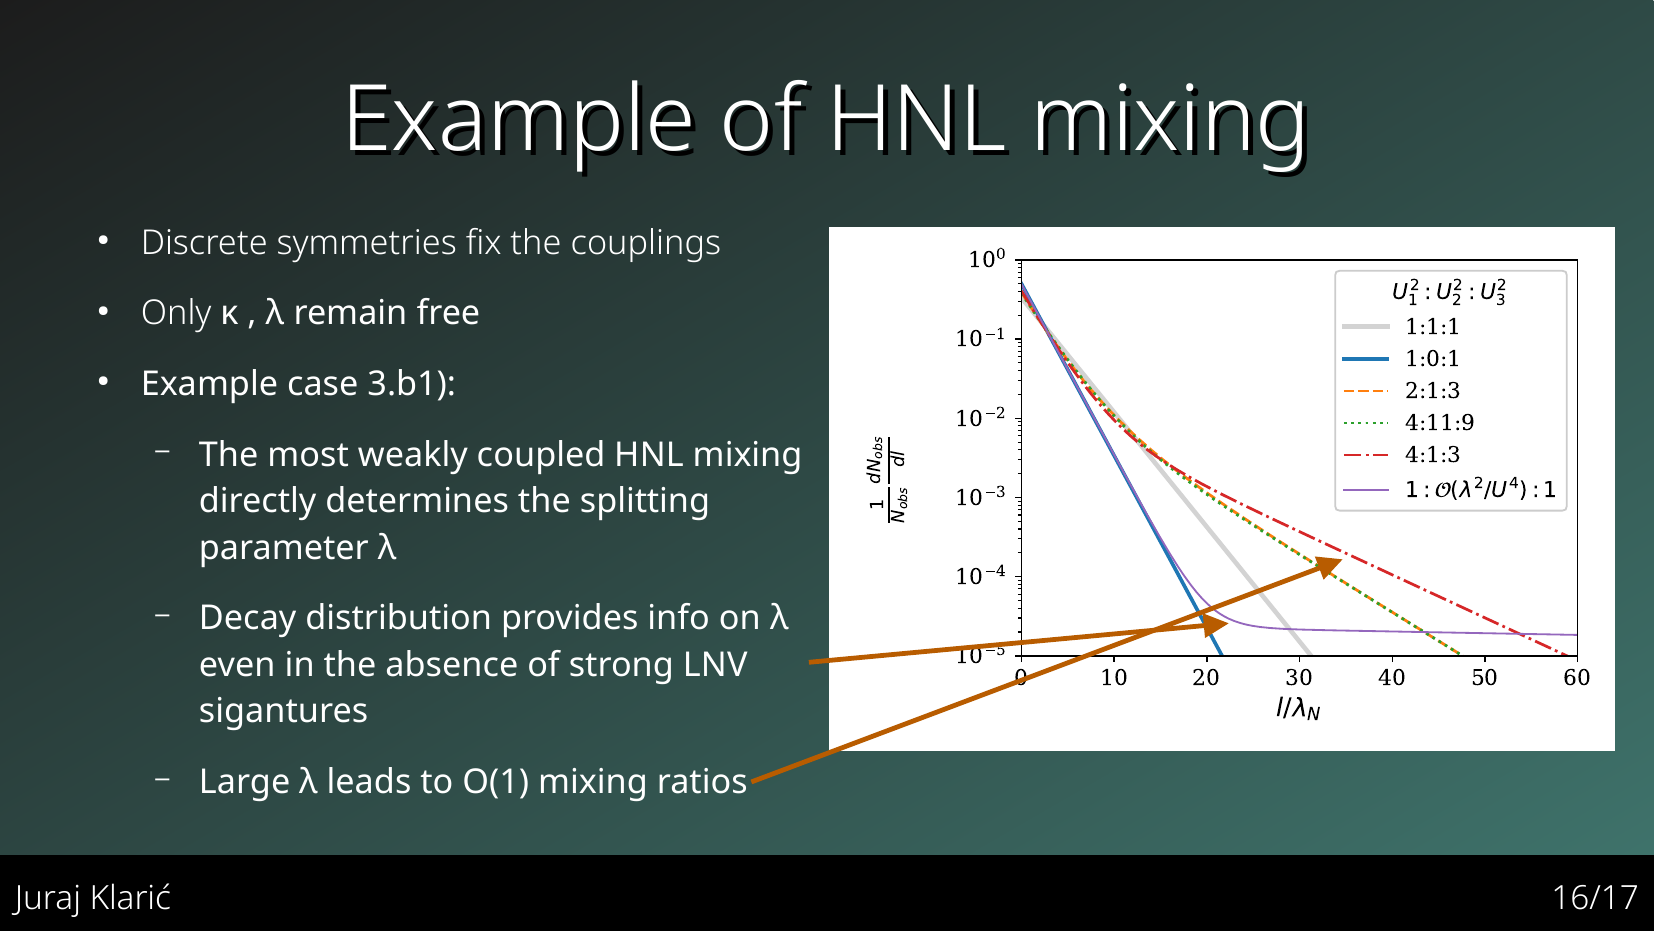

# Example of HNL mixing
Discrete symmetries fix the couplings
Only κ , λ remain free
Example case 3.b1):
The most weakly coupled HNL mixing directly determines the splitting parameter λ
Decay distribution provides info on λ even in the absence of strong LNV sigantures
Large λ leads to O(1) mixing ratios